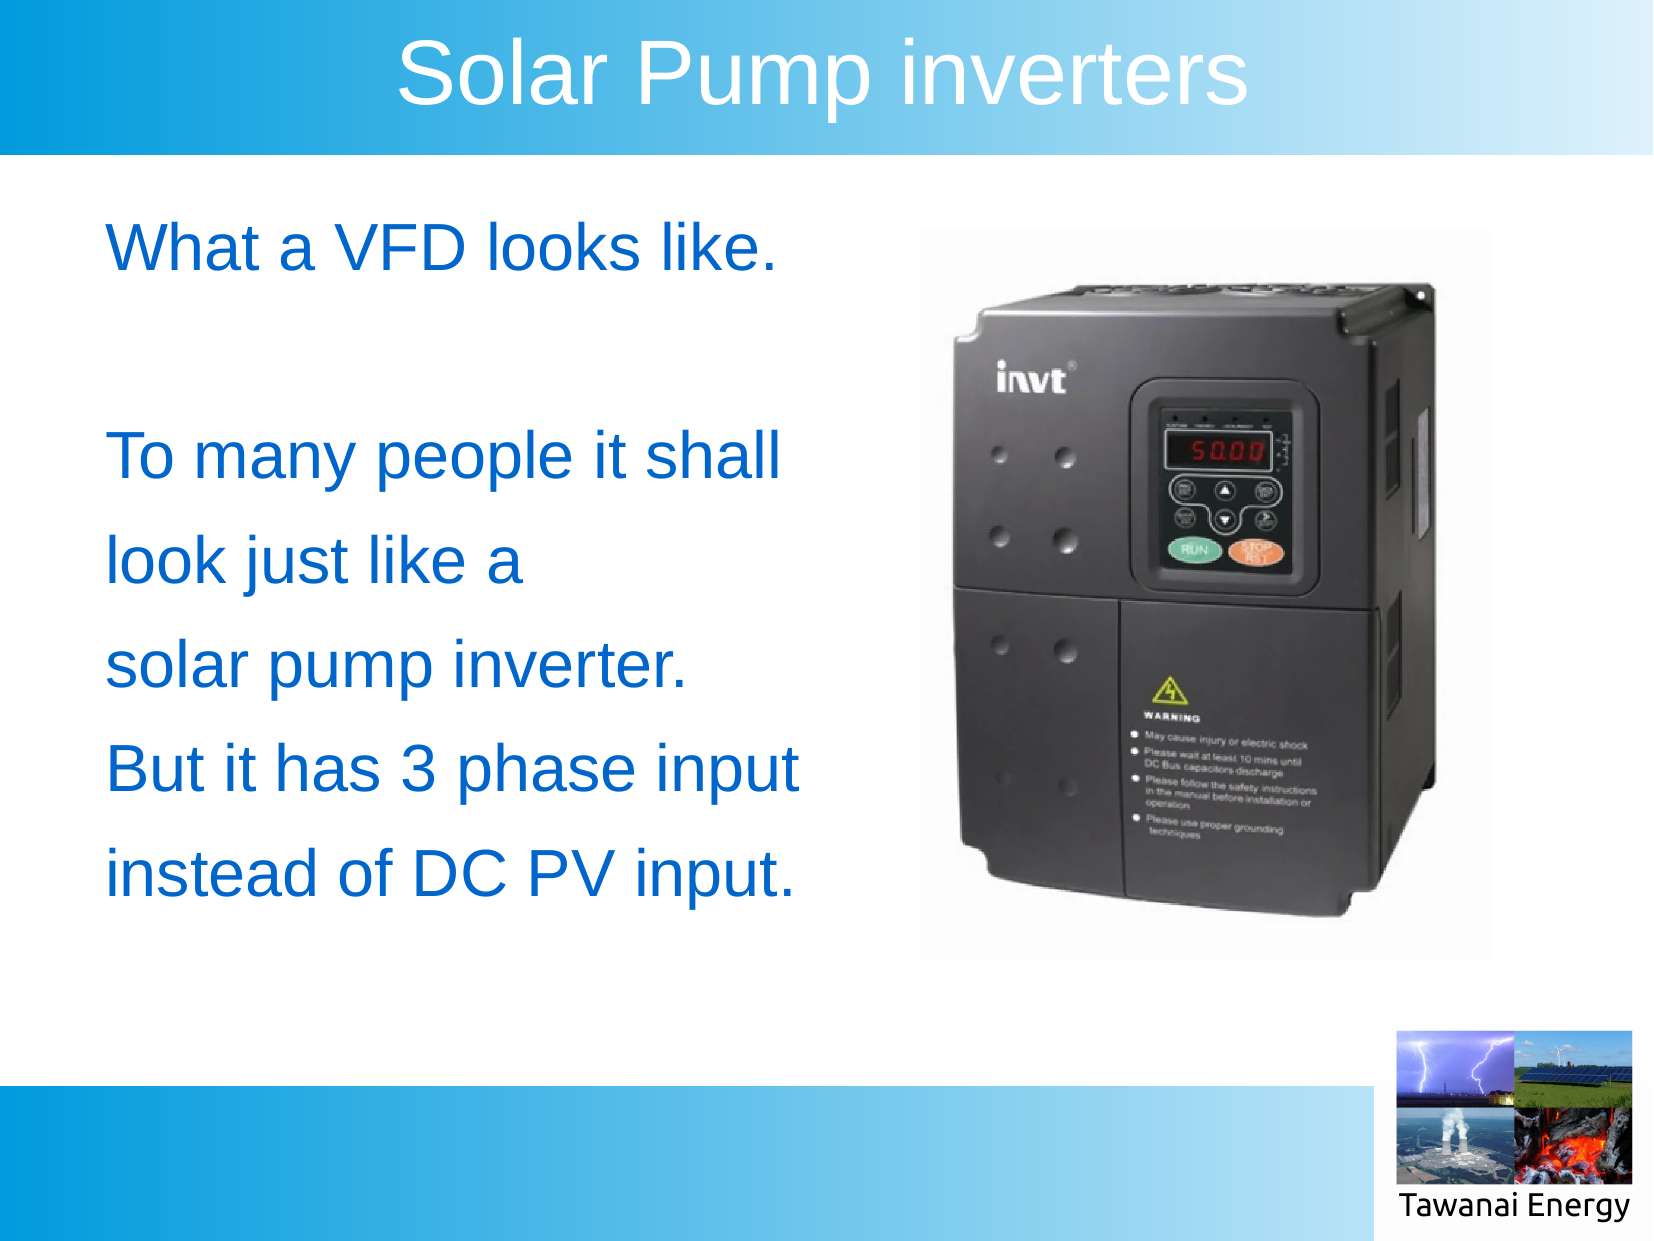

# Solar Pump inverters
What a VFD looks like.
To many people it shall
look just like a
solar pump inverter.
But it has 3 phase input
instead of DC PV input.